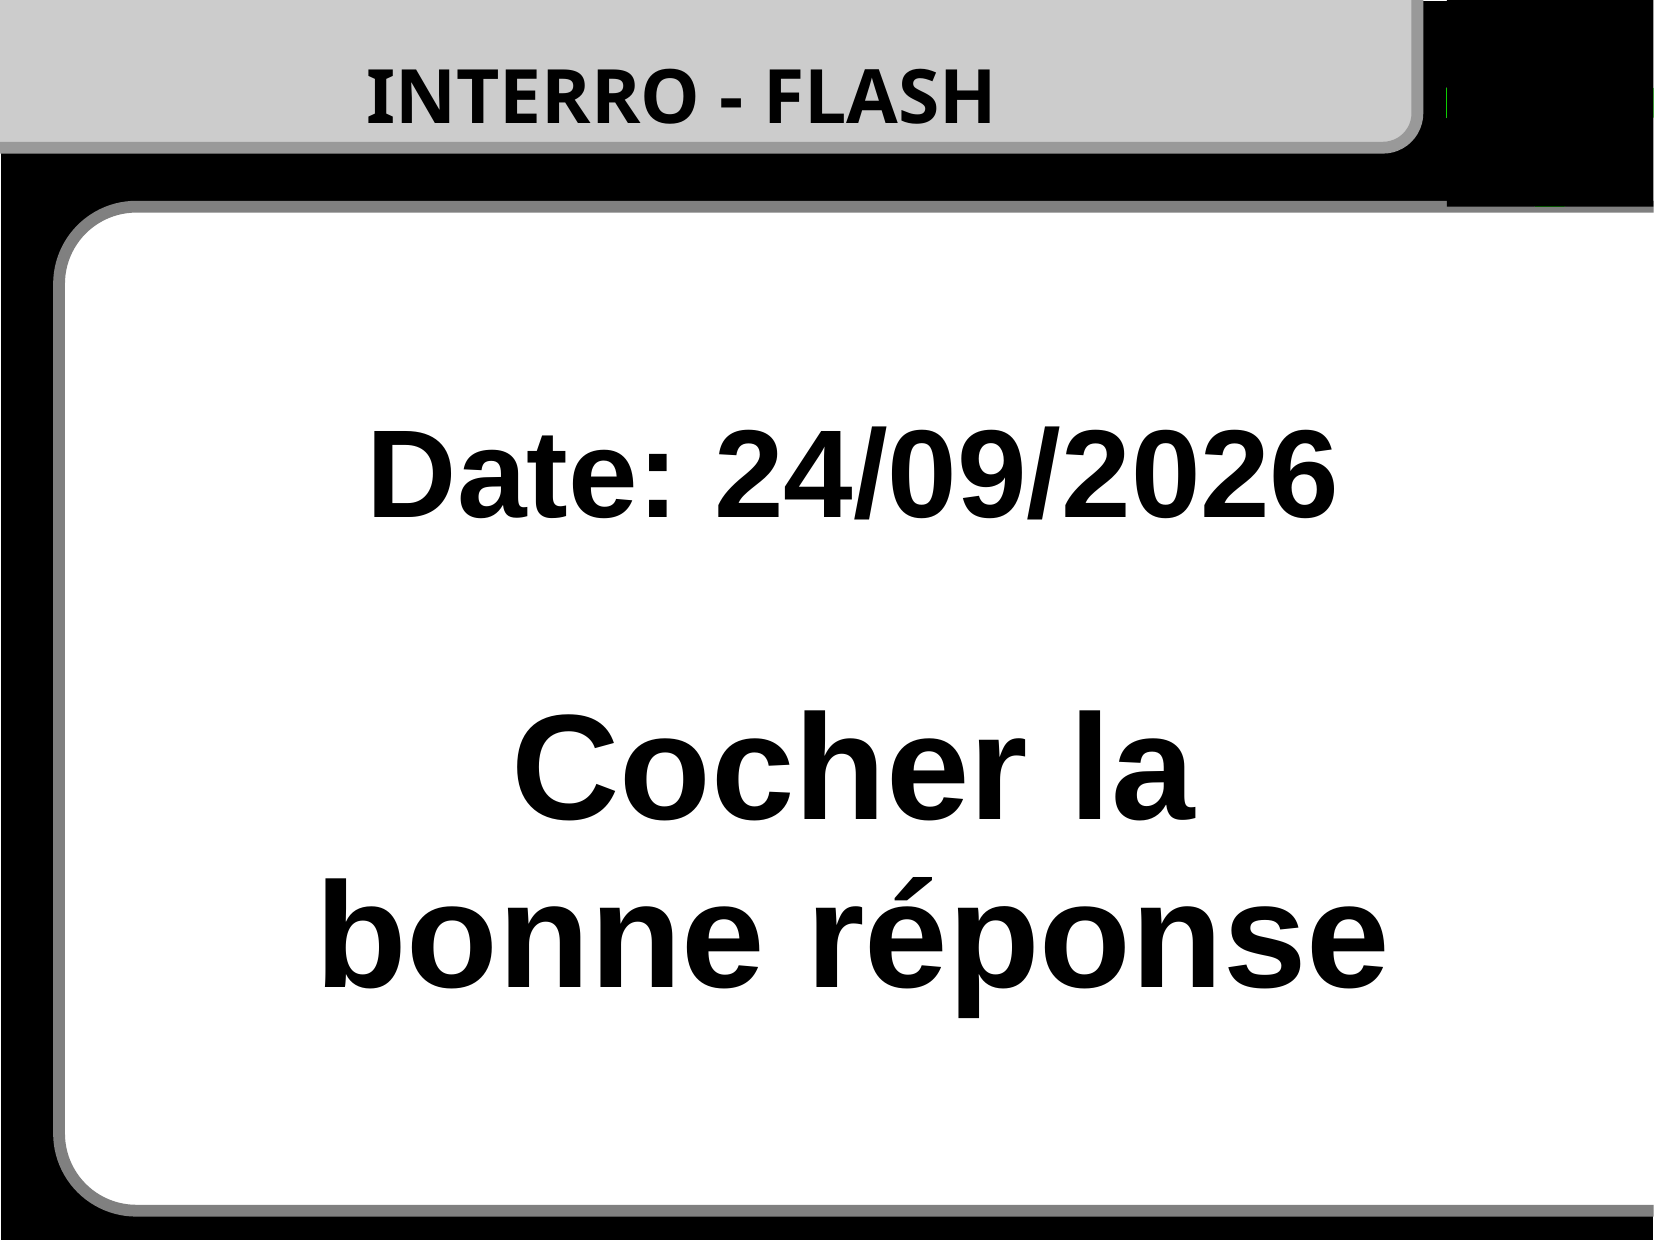

INTERRO - FLASH
# Date:
Cocher la
bonne réponse